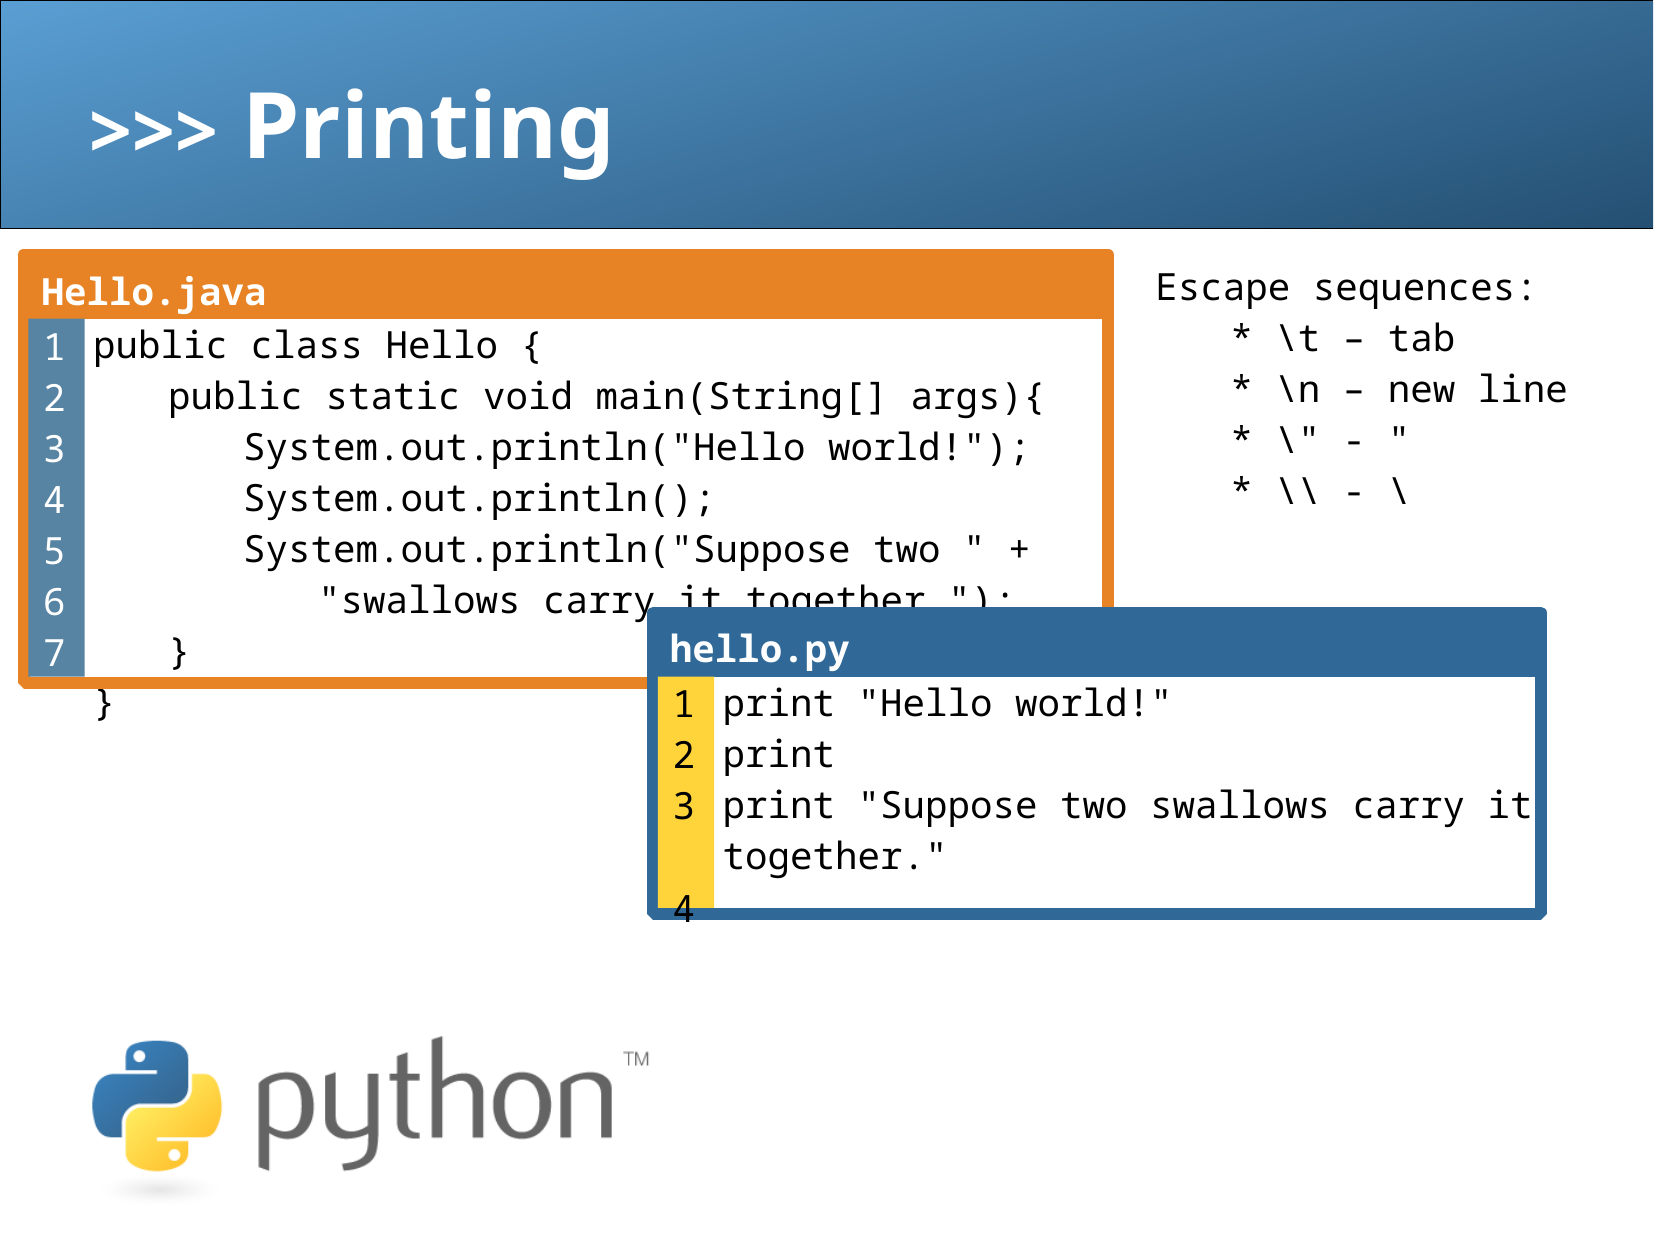

>>> Printing
Escape sequences:
	* \t – tab
	* \n – new line
	* \" - "
	* \\ - \
Hello.java
public class Hello {
	public static void main(String[] args){
		System.out.println("Hello world!");
		System.out.println();
		System.out.println("Suppose two " + 				"swallows carry it together.");
	}
}
1
2
3
4
5
6
7
8
hello.py
print "Hello world!"
print
print "Suppose two swallows carry it together."
1
2
3
4